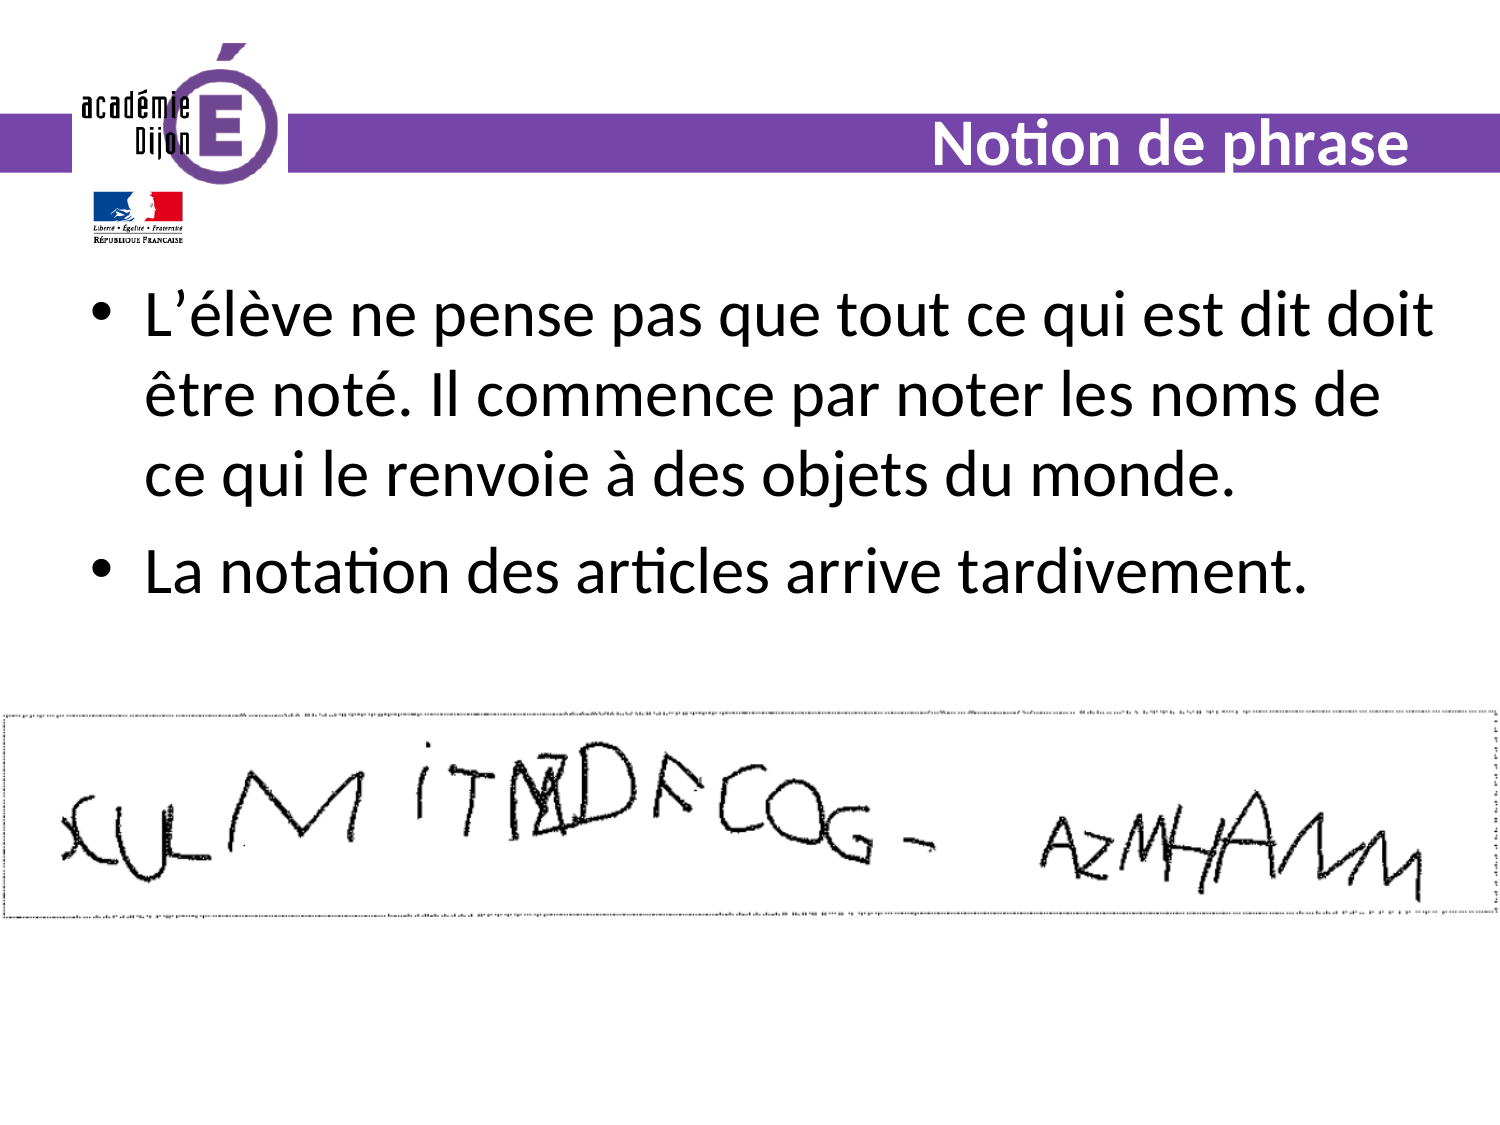

Notion de phrase
L’élève ne pense pas que tout ce qui est dit doit être noté. Il commence par noter les noms de ce qui le renvoie à des objets du monde.
La notation des articles arrive tardivement.